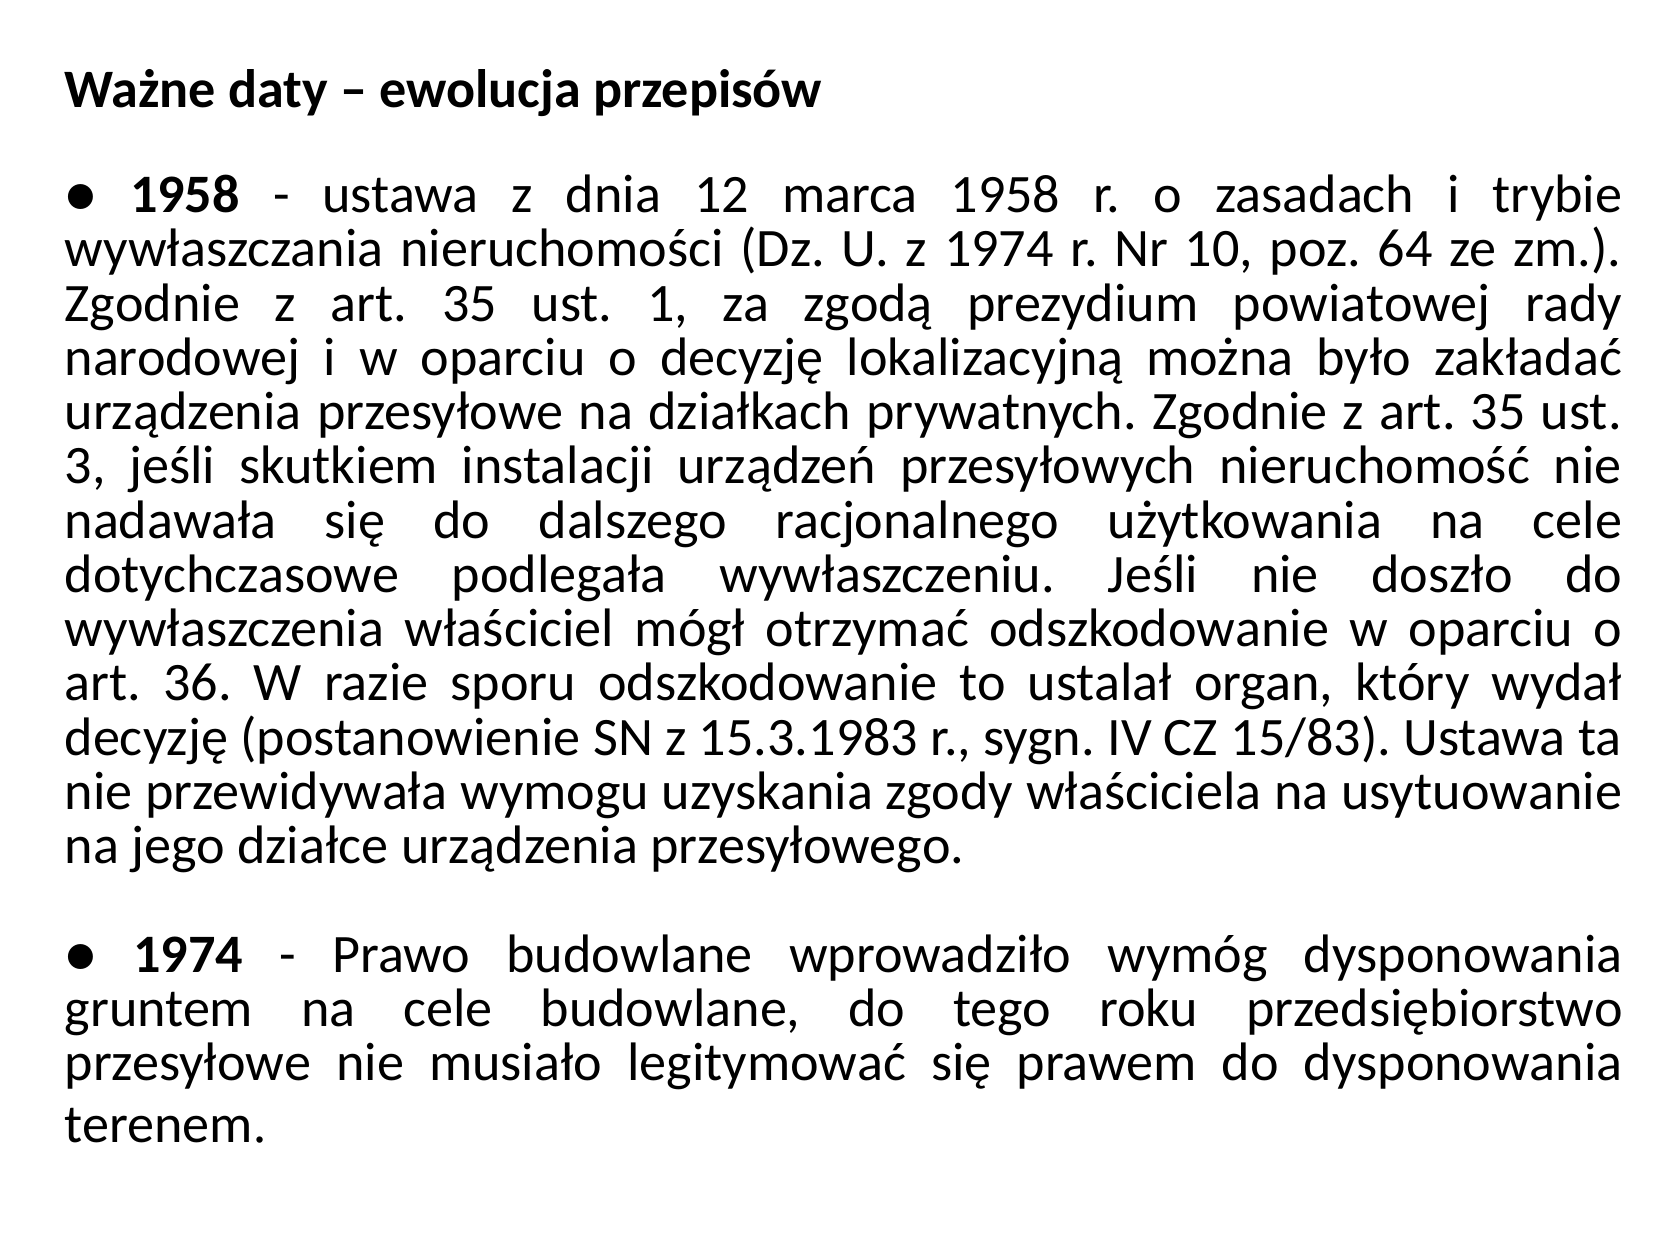

#
Ważne daty – ewolucja przepisów
● 1958 - ustawa z dnia 12 marca 1958 r. o zasadach i trybie wywłaszczania nieruchomości (Dz. U. z 1974 r. Nr 10, poz. 64 ze zm.). Zgodnie z art. 35 ust. 1, za zgodą prezydium powiatowej rady narodowej i w oparciu o decyzję lokalizacyjną można było zakładać urządzenia przesyłowe na działkach prywatnych. Zgodnie z art. 35 ust. 3, jeśli skutkiem instalacji urządzeń przesyłowych nieruchomość nie nadawała się do dalszego racjonalnego użytkowania na cele dotychczasowe podlegała wywłaszczeniu. Jeśli nie doszło do wywłaszczenia właściciel mógł otrzymać odszkodowanie w oparciu o art. 36. W razie sporu odszkodowanie to ustalał organ, który wydał decyzję (postanowienie SN z 15.3.1983 r., sygn. IV CZ 15/83). Ustawa ta nie przewidywała wymogu uzyskania zgody właściciela na usytuowanie na jego działce urządzenia przesyłowego.
● 1974 - Prawo budowlane wprowadziło wymóg dysponowania gruntem na cele budowlane, do tego roku przedsiębiorstwo przesyłowe nie musiało legitymować się prawem do dysponowania terenem.